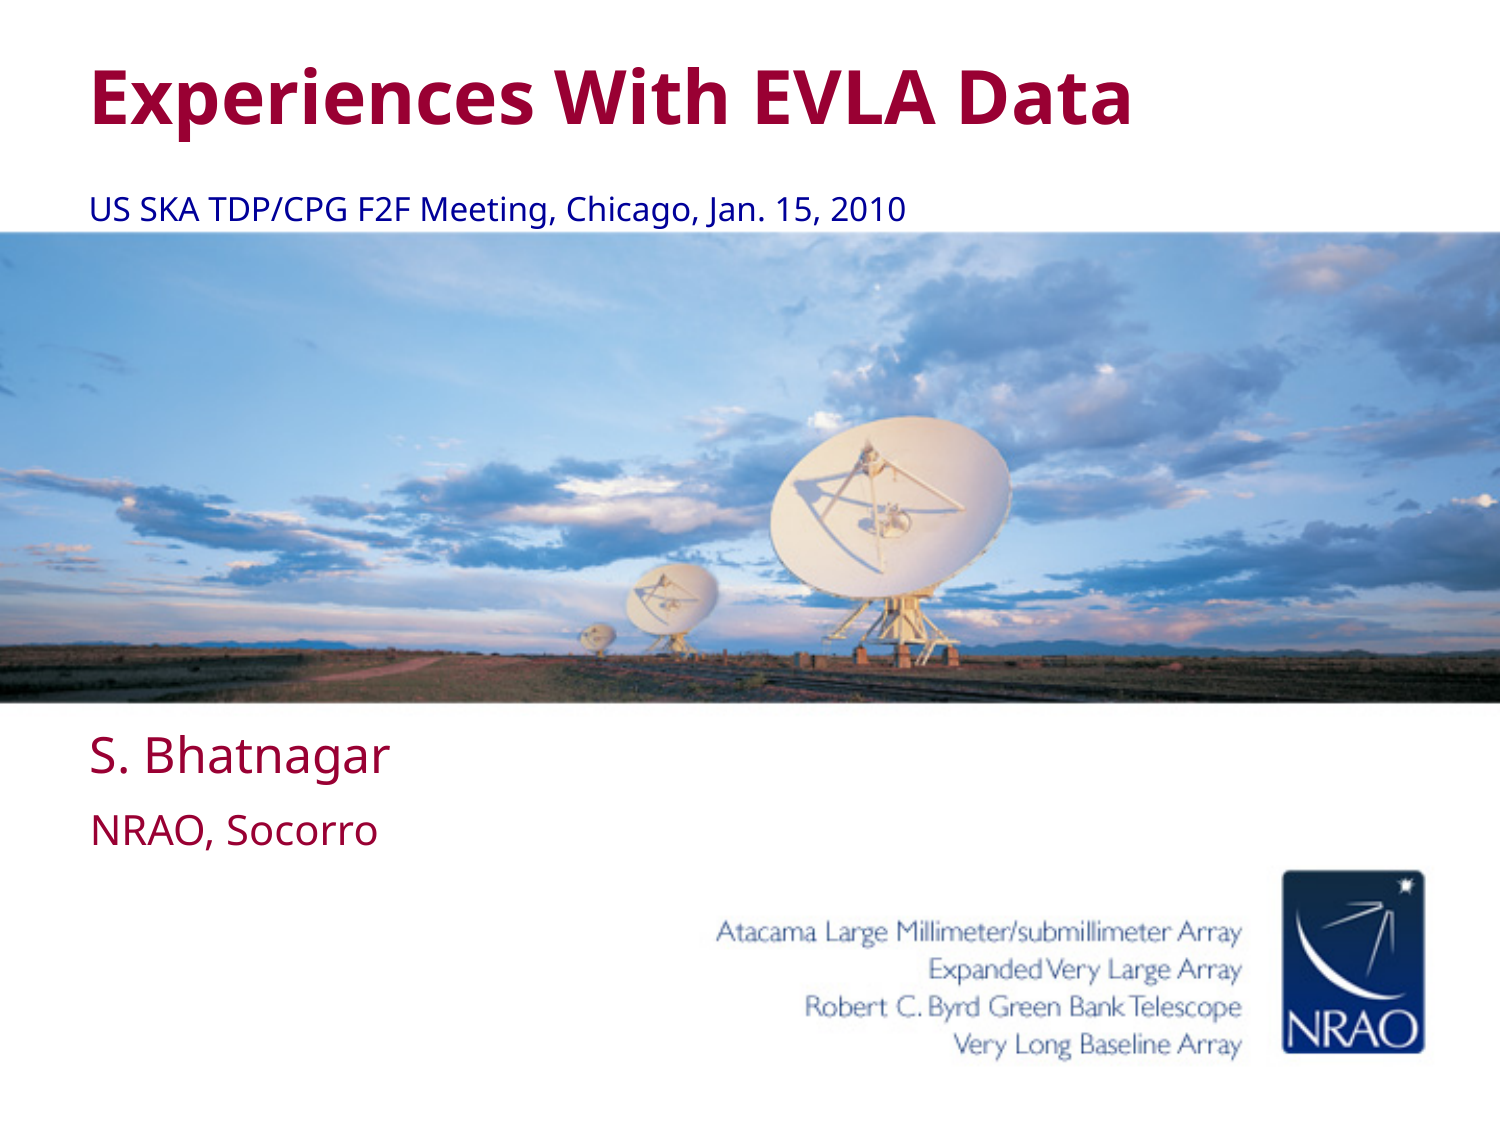

# Experiences With EVLA Data
US SKA TDP/CPG F2F Meeting, Chicago, Jan. 15, 2010
S. Bhatnagar
NRAO, Socorro